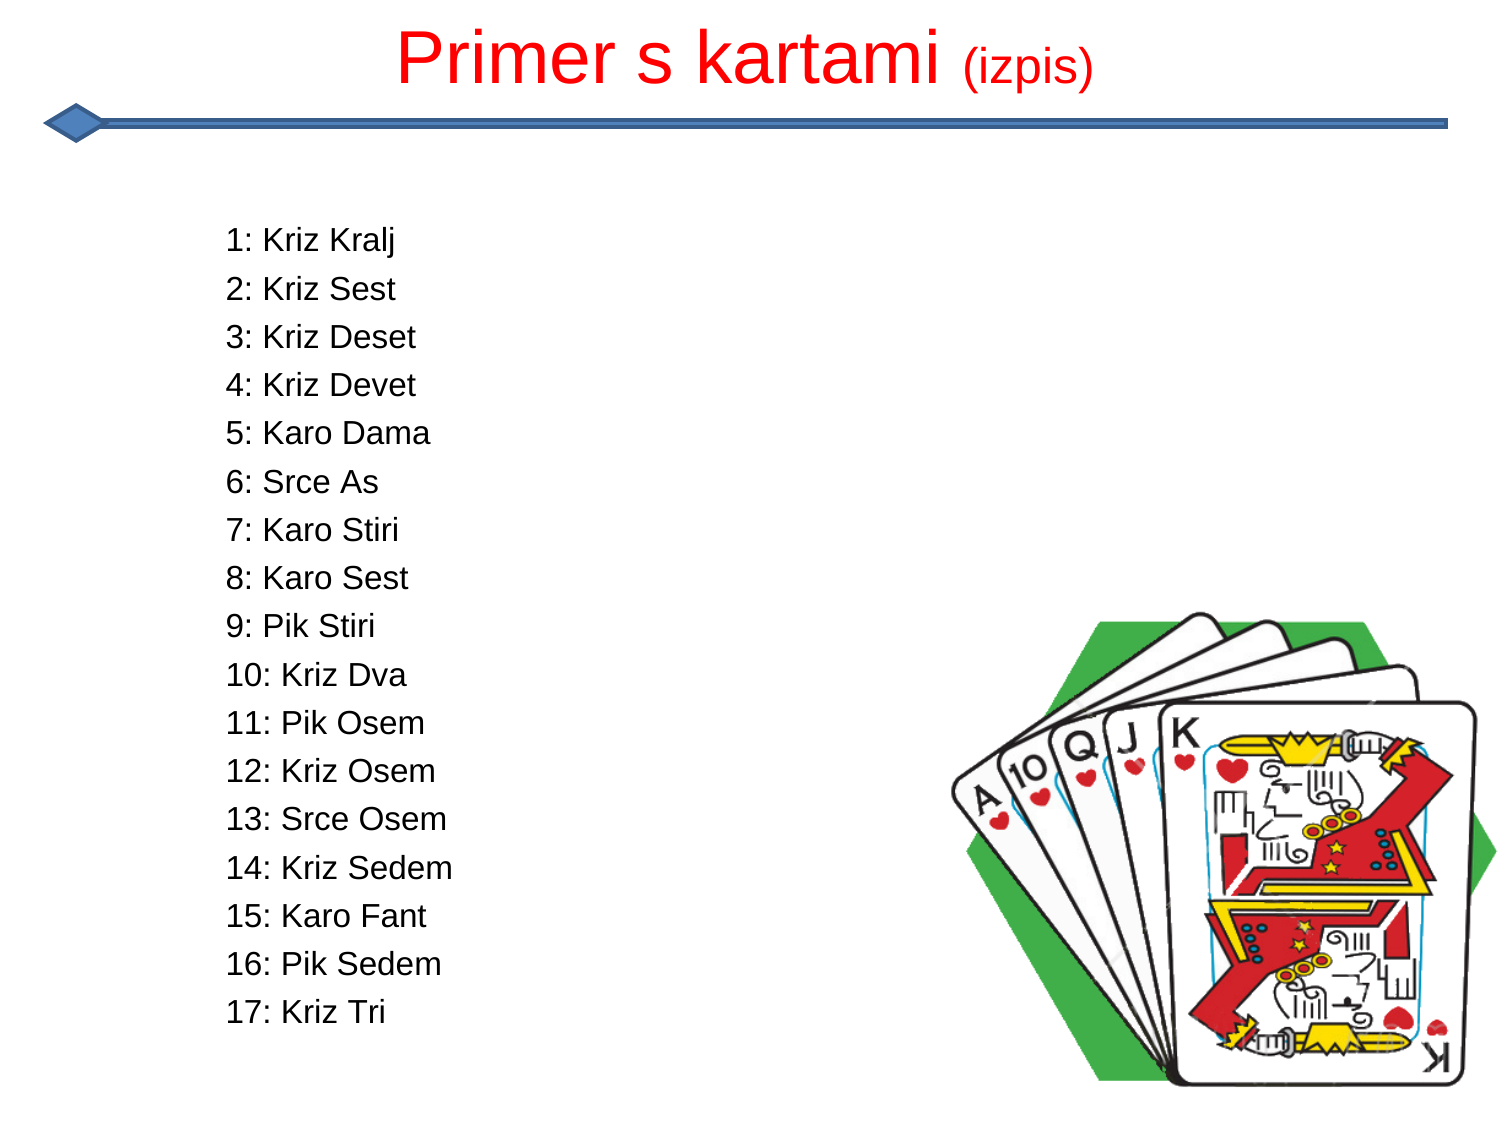

# Primer s kartami (izpis)
1: Kriz Kralj
2: Kriz Sest
3: Kriz Deset
4: Kriz Devet
5: Karo Dama
6: Srce As
7: Karo Stiri
8: Karo Sest
9: Pik Stiri
10: Kriz Dva
11: Pik Osem
12: Kriz Osem
13: Srce Osem
14: Kriz Sedem
15: Karo Fant
16: Pik Sedem
17: Kriz Tri